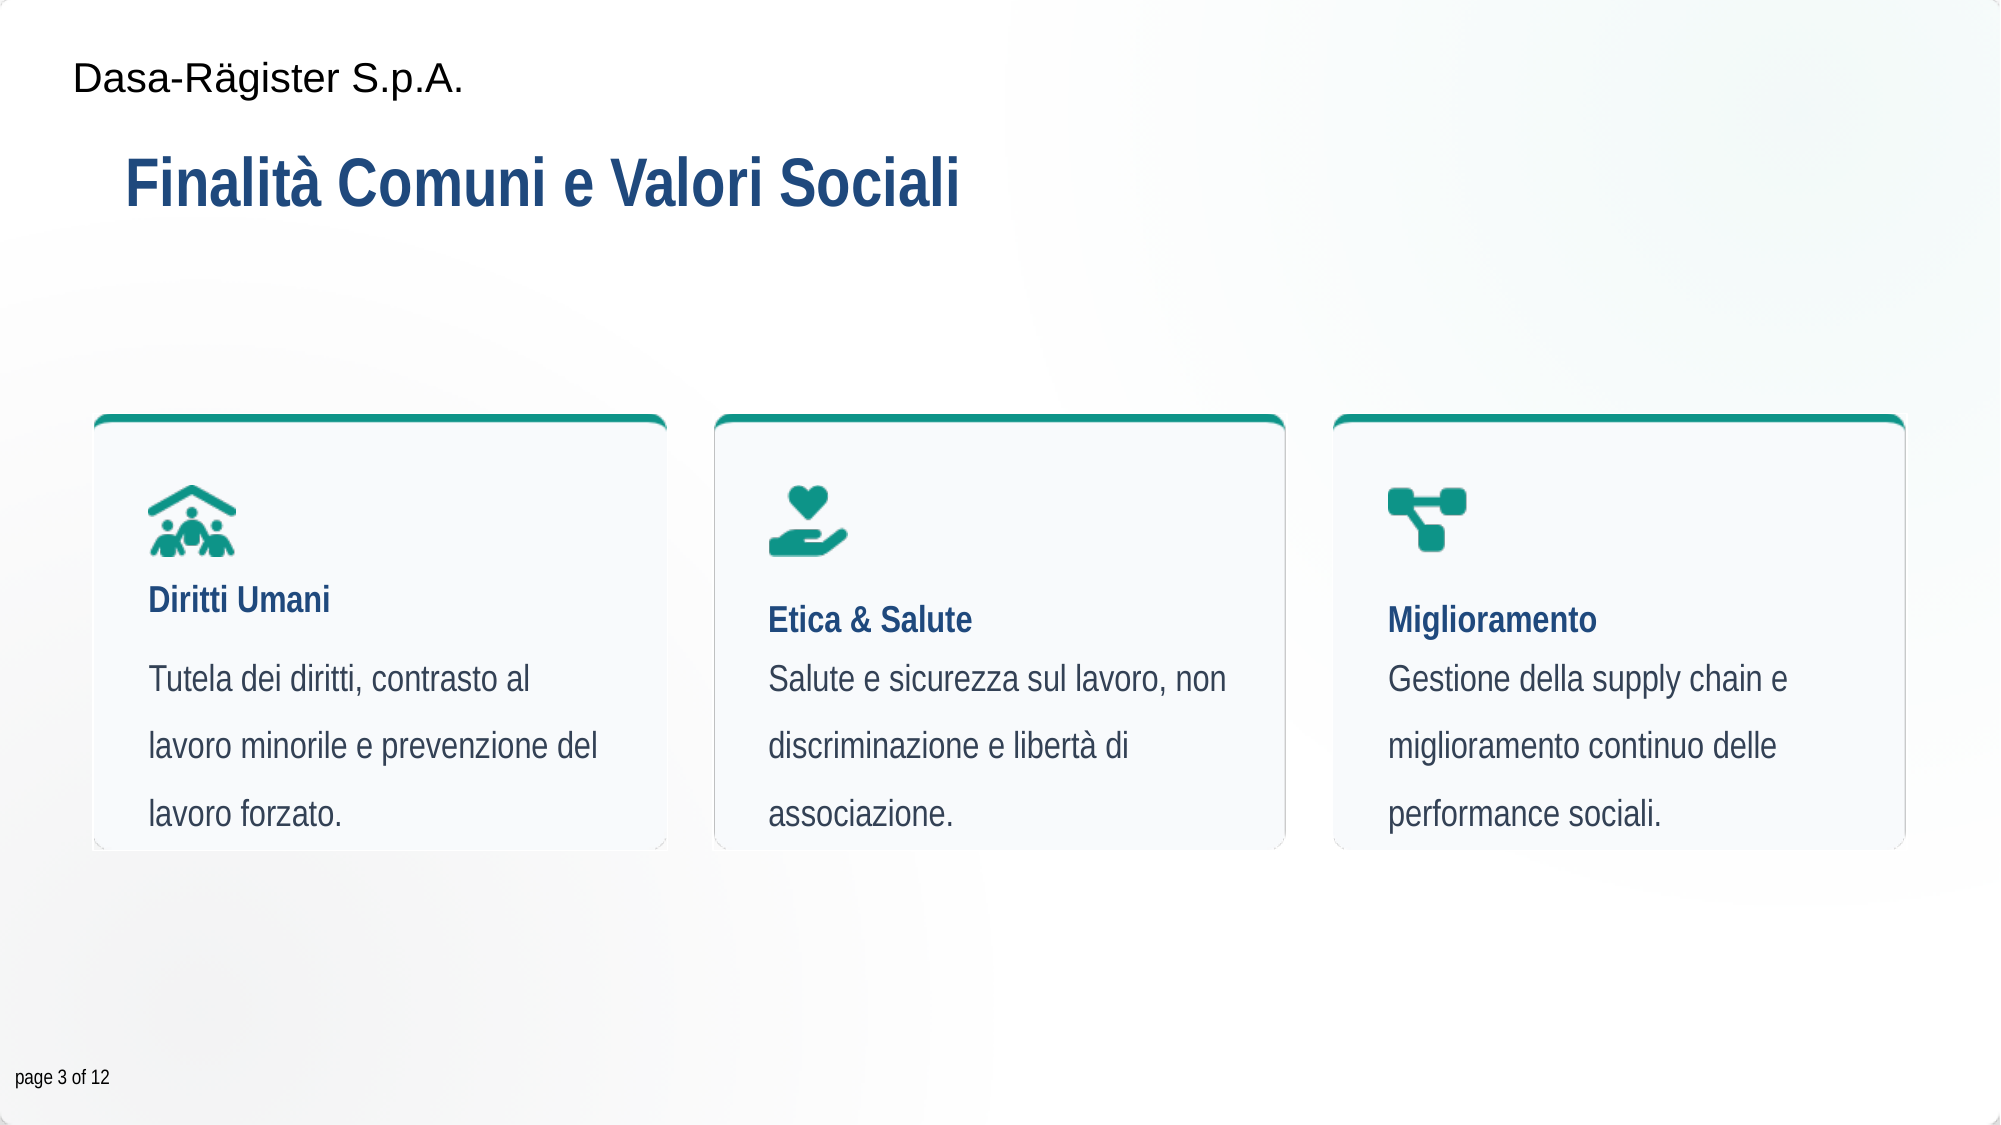

Dasa-Rägister S.p.A.
Finalità Comuni e Valori Sociali
Diritti Umani
Etica & Salute
Miglioramento
Tutela dei diritti, contrasto al lavoro minorile e prevenzione del lavoro forzato.
Salute e sicurezza sul lavoro, non discriminazione e libertà di associazione.
Gestione della supply chain e miglioramento continuo delle performance sociali.
page 3 of 12